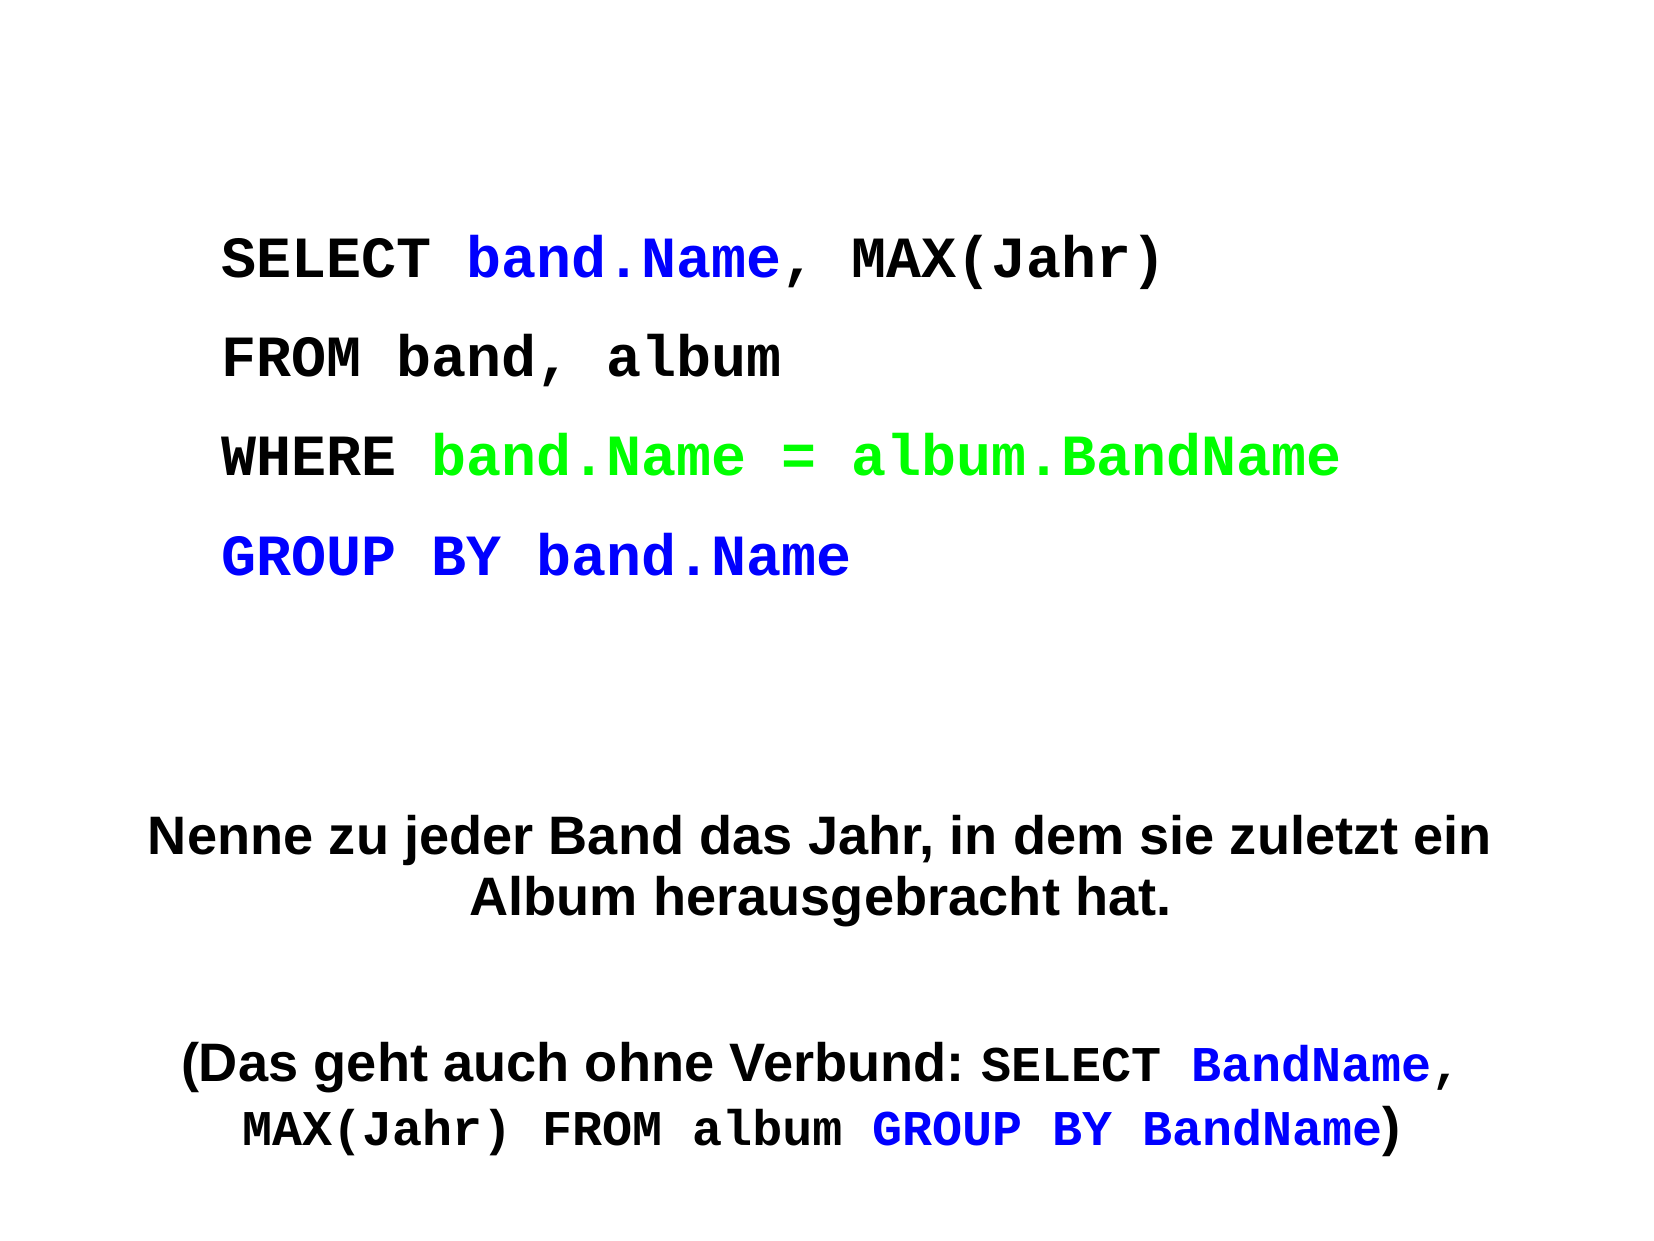

SELECT band.Name, MAX(Jahr)
FROM band, album
WHERE band.Name = album.BandName
GROUP BY band.Name
# Nenne zu jeder Band das Jahr, in dem sie zuletzt ein Album herausgebracht hat.
(Das geht auch ohne Verbund: SELECT BandName, MAX(Jahr) FROM album GROUP BY BandName)